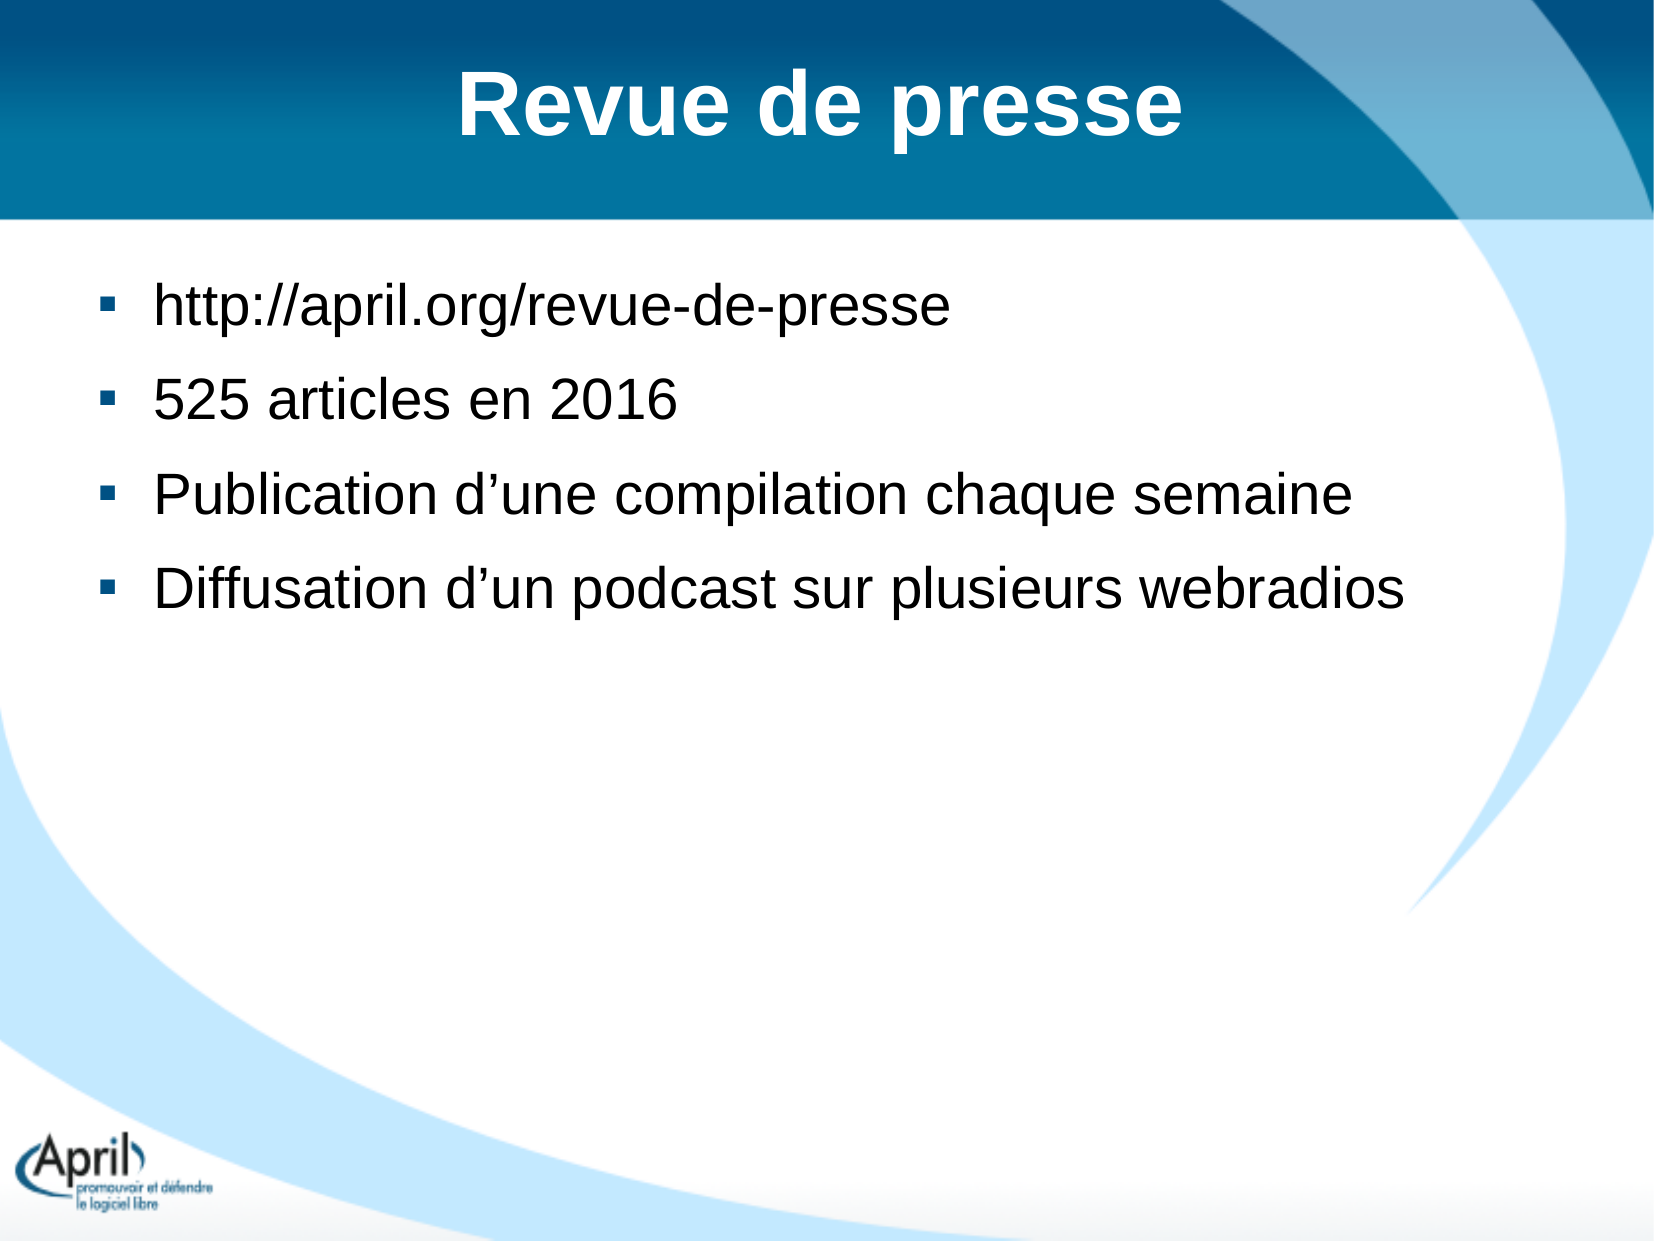

# Revue de presse
http://april.org/revue-de-presse
525 articles en 2016
Publication d’une compilation chaque semaine
Diffusation d’un podcast sur plusieurs webradios